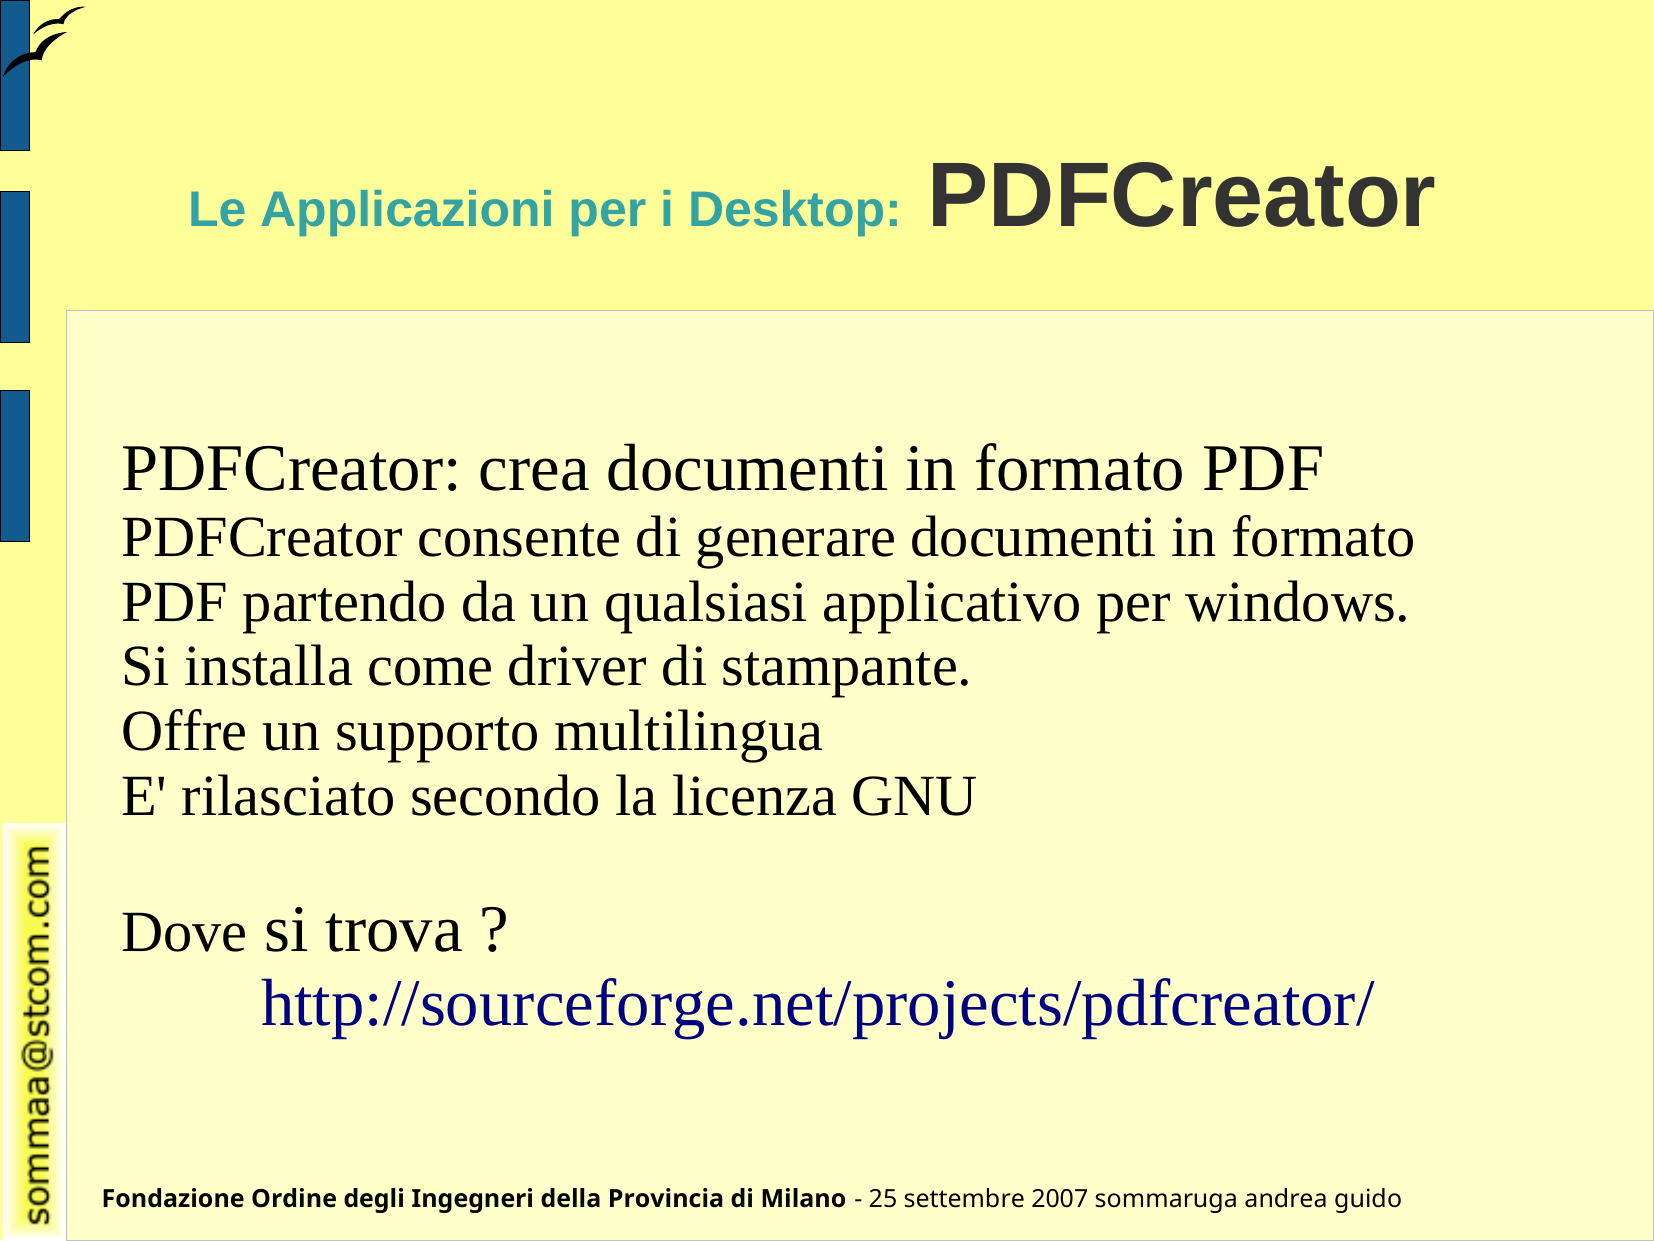

# Le Applicazioni per i Desktop: PDFCreator
PDFCreator: crea documenti in formato PDF
PDFCreator consente di generare documenti in formato PDF partendo da un qualsiasi applicativo per windows.
Si installa come driver di stampante.
Offre un supporto multilingua
E' rilasciato secondo la licenza GNU
Dove si trova ?
http://sourceforge.net/projects/pdfcreator/